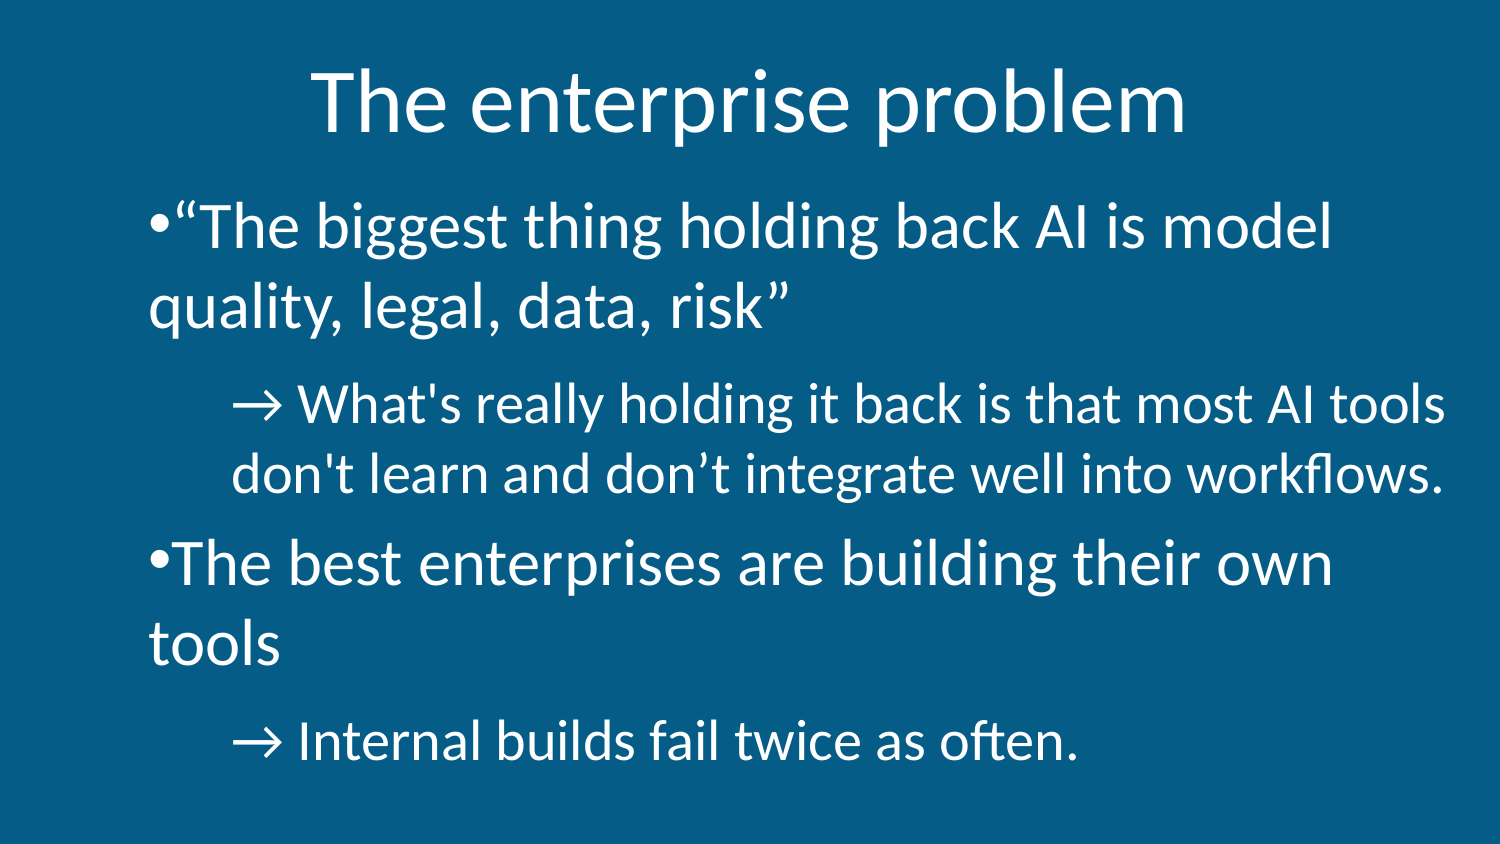

# The enterprise problem
“The biggest thing holding back AI is model quality, legal, data, risk”
→ What's really holding it back is that most AI tools don't learn and don’t integrate well into workflows.
The best enterprises are building their own tools
→ Internal builds fail twice as often.